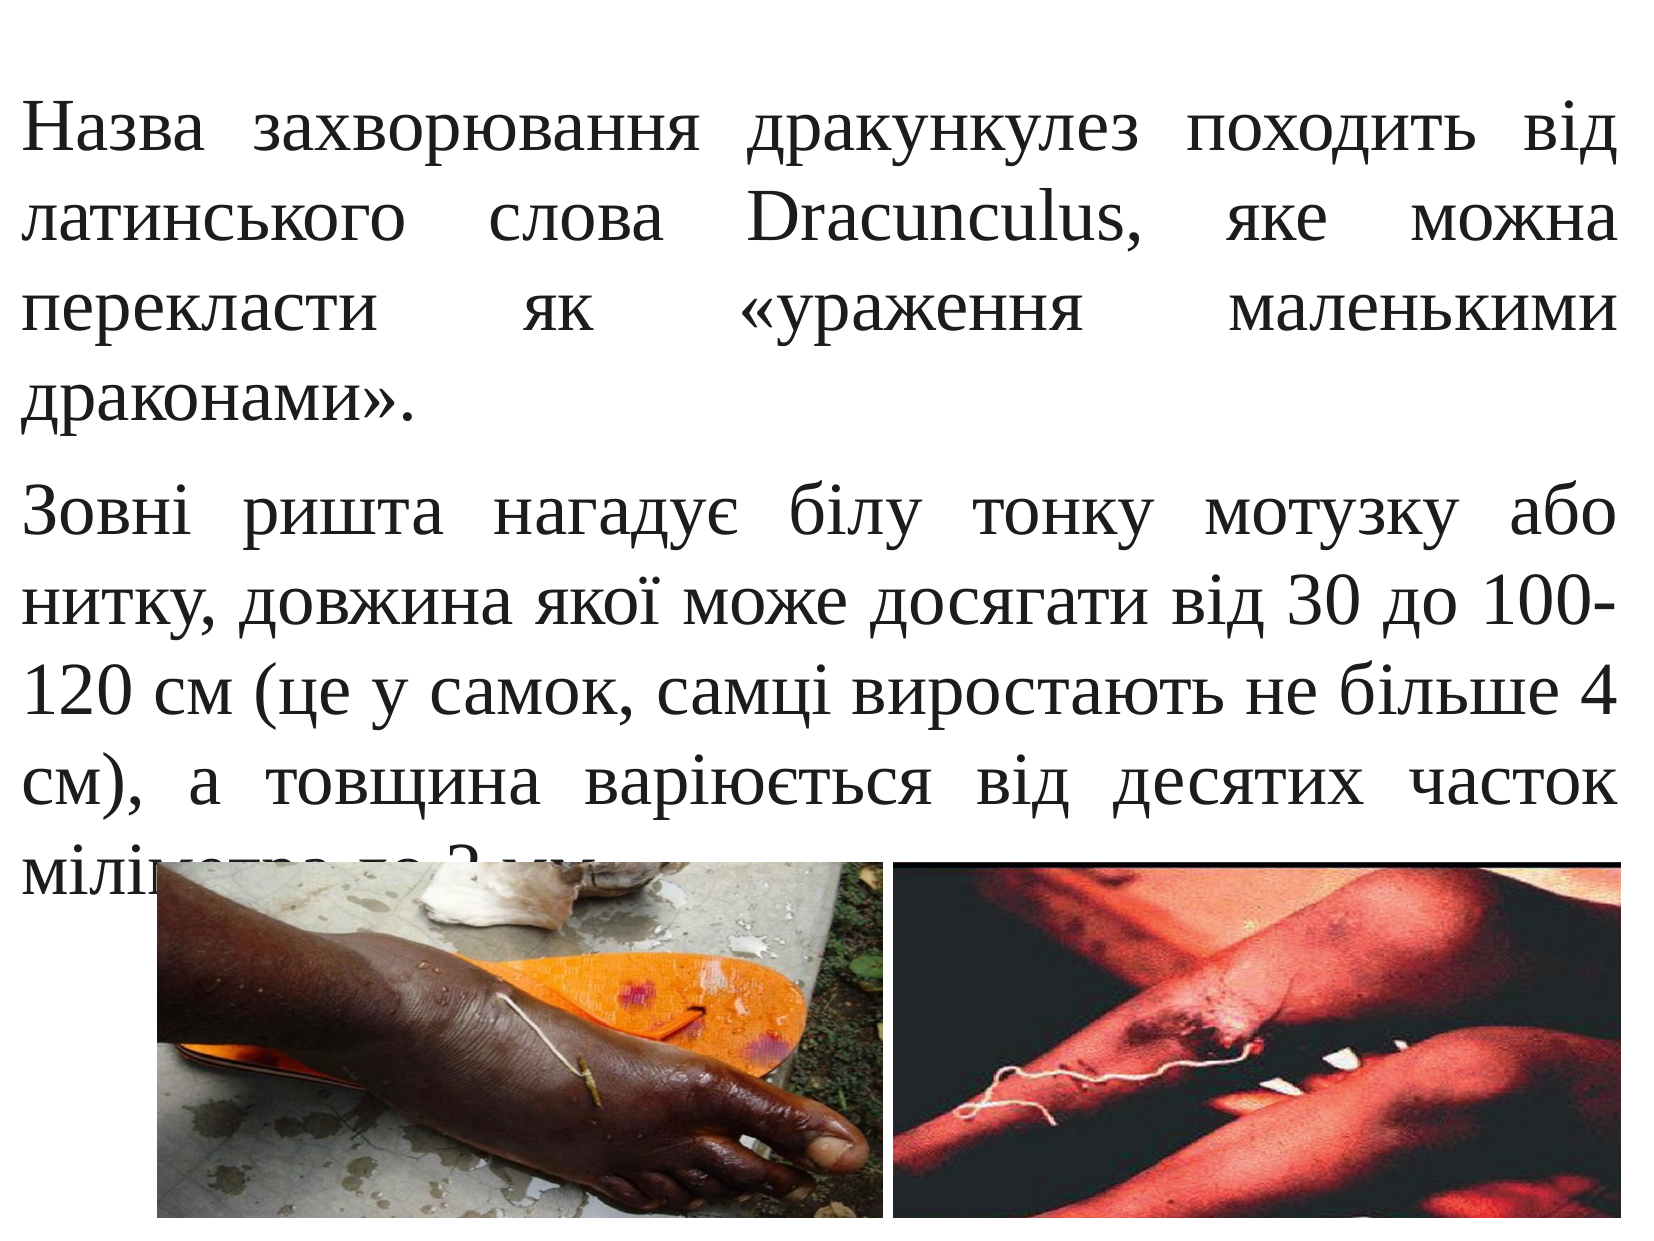

# Назва захворювання дракункулез походить від латинського слова Dracunculus, яке можна перекласти як «ураження маленькими драконами».
Зовні ришта нагадує білу тонку мотузку або нитку, довжина якої може досягати від 30 до 100-120 см (це у самок, самці виростають не більше 4 см), а товщина варіюється від десятих часток міліметра до 2 мм.